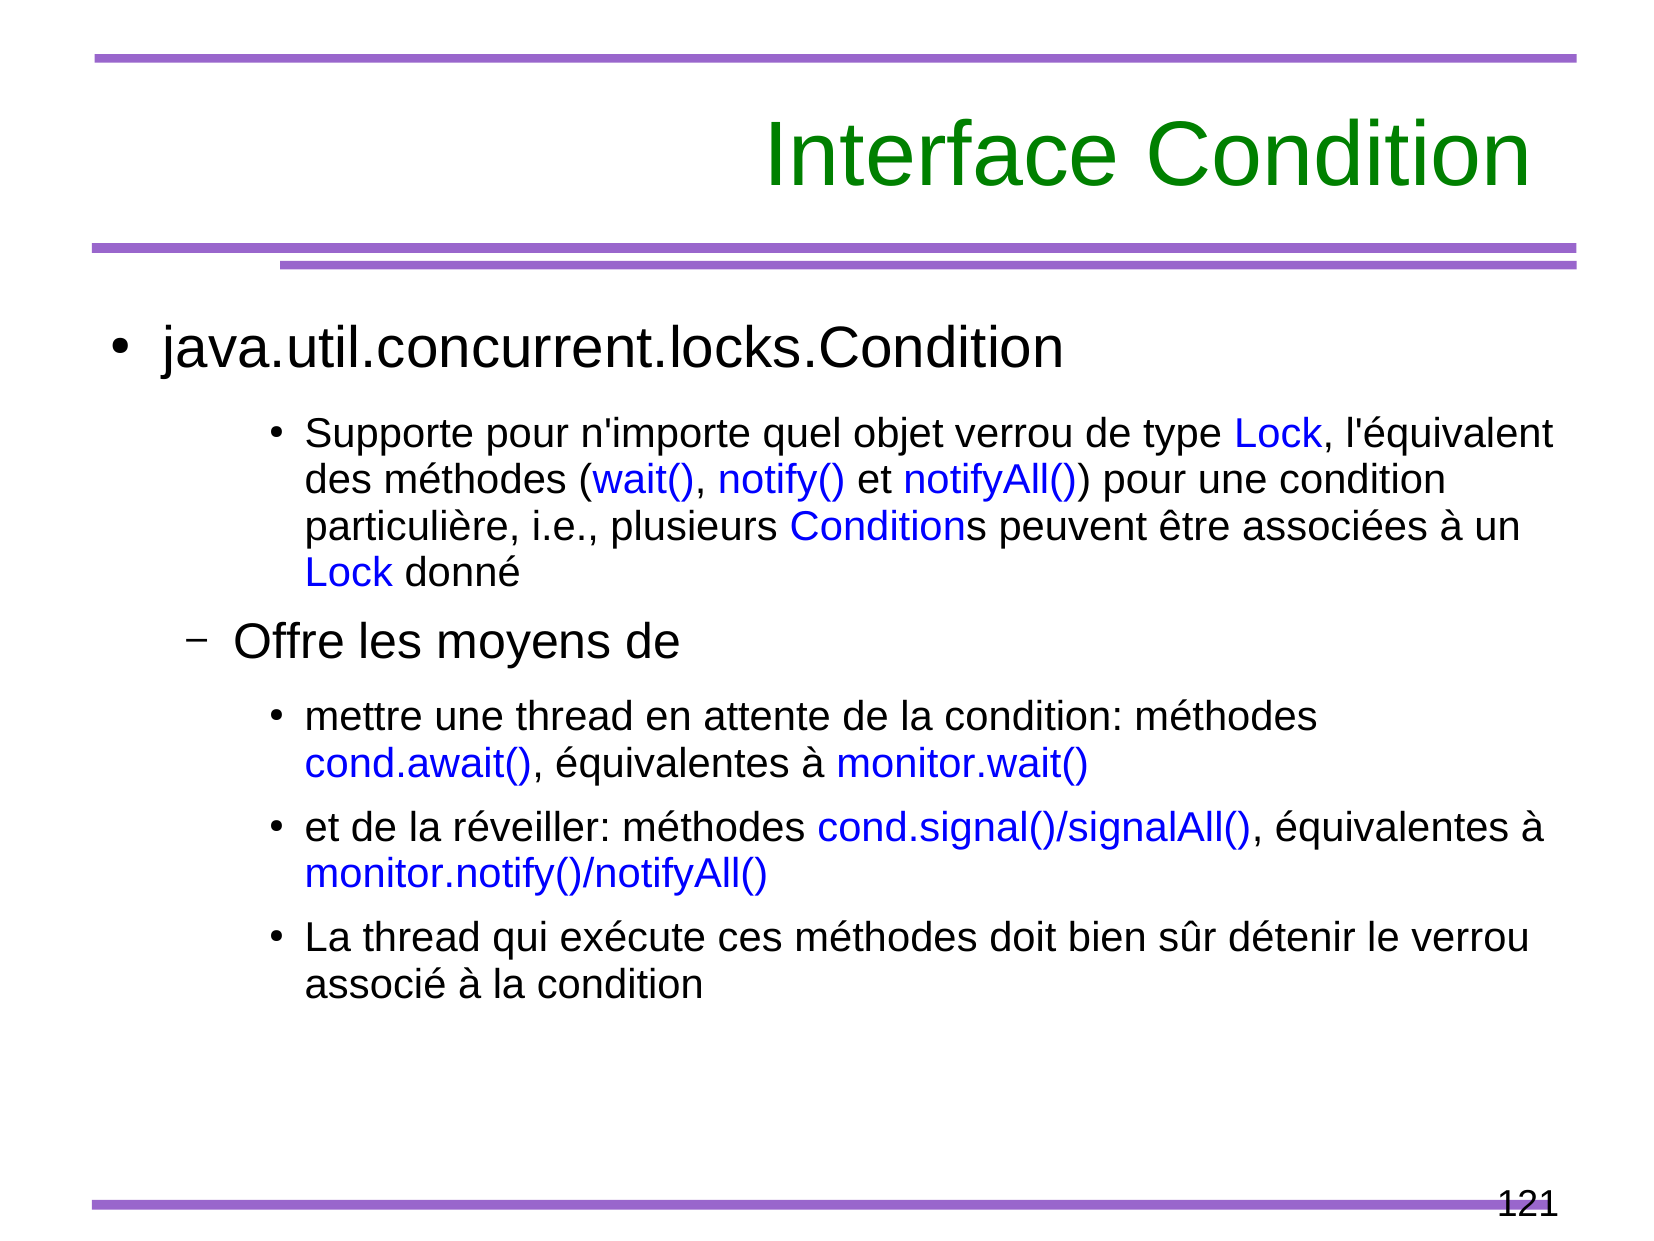

# Interface Condition
java.util.concurrent.locks.Condition
Supporte pour n'importe quel objet verrou de type Lock, l'équivalent des méthodes (wait(), notify() et notifyAll()) pour une condition particulière, i.e., plusieurs Conditions peuvent être associées à un Lock donné
Offre les moyens de
mettre une thread en attente de la condition: méthodes cond.await(), équivalentes à monitor.wait()
et de la réveiller: méthodes cond.signal()/signalAll(), équivalentes à monitor.notify()/notifyAll()
La thread qui exécute ces méthodes doit bien sûr détenir le verrou associé à la condition